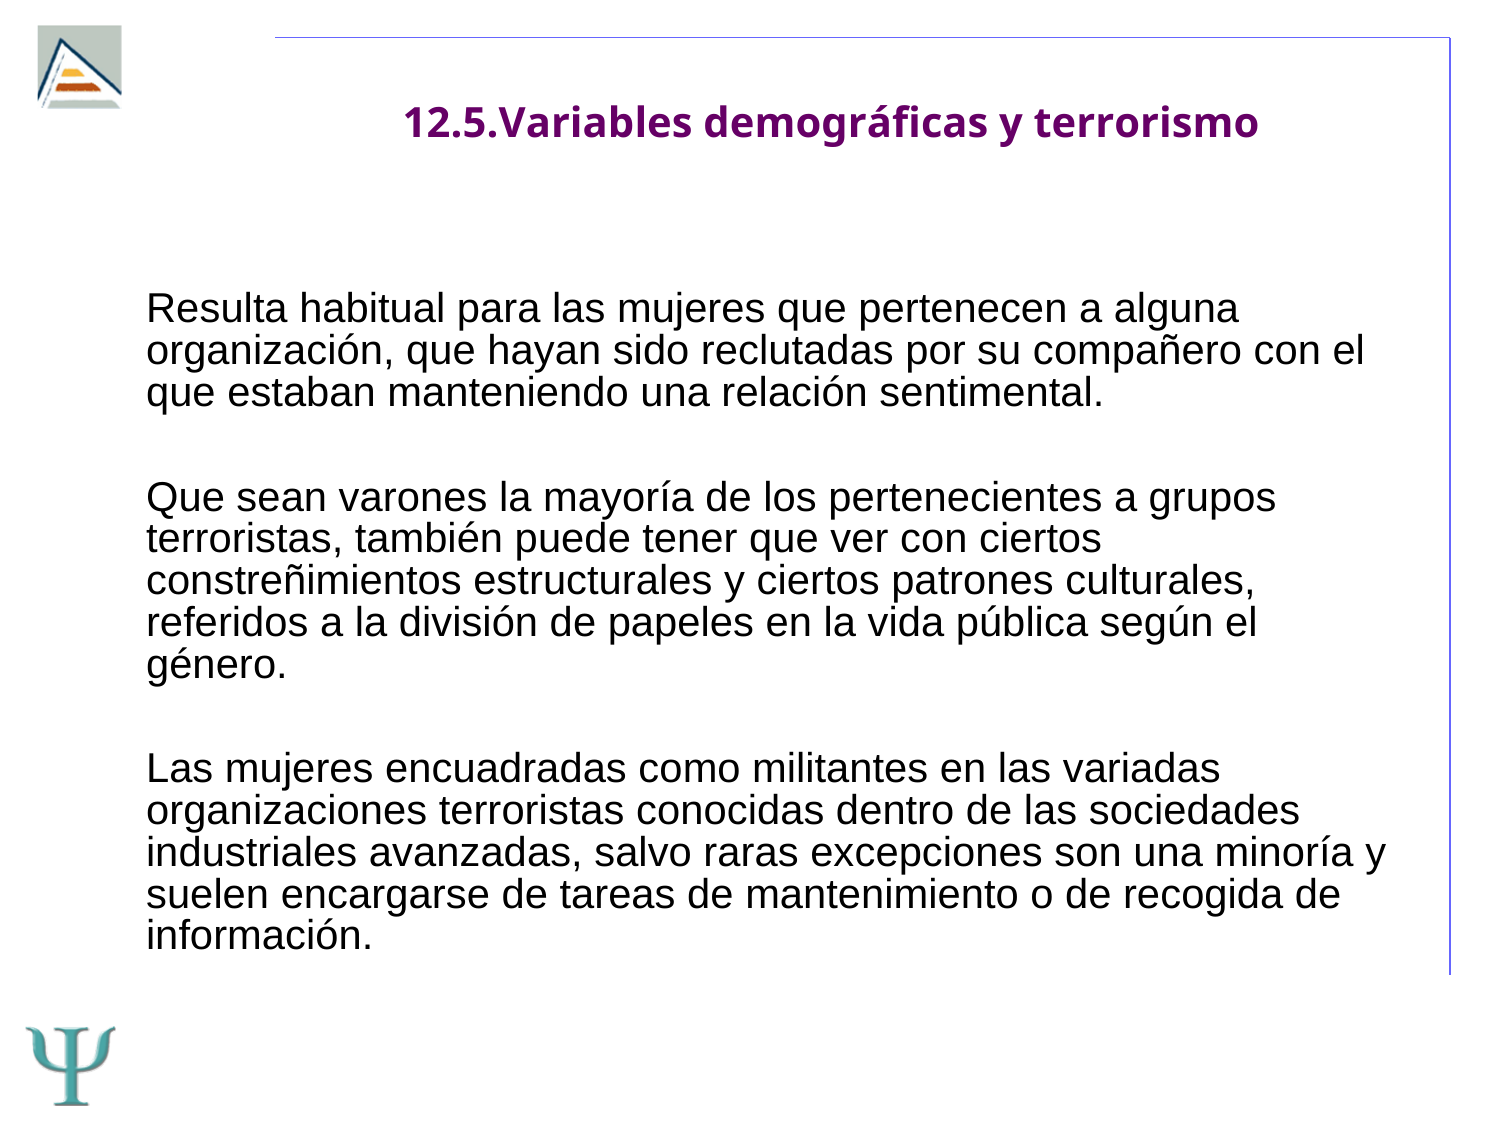

# 12.5.Variables demográficas y terrorismo
	Resulta habitual para las mujeres que pertenecen a alguna organización, que hayan sido reclutadas por su compañero con el que estaban manteniendo una relación sentimental.
	Que sean varones la mayoría de los pertenecientes a grupos terroristas, también puede tener que ver con ciertos constreñimientos estructurales y ciertos patrones culturales, referidos a la división de papeles en la vida pública según el género.
	Las mujeres encuadradas como militantes en las variadas organizaciones terroristas conocidas dentro de las sociedades industriales avanzadas, salvo raras excepciones son una minoría y suelen encargarse de tareas de mantenimiento o de recogida de información.